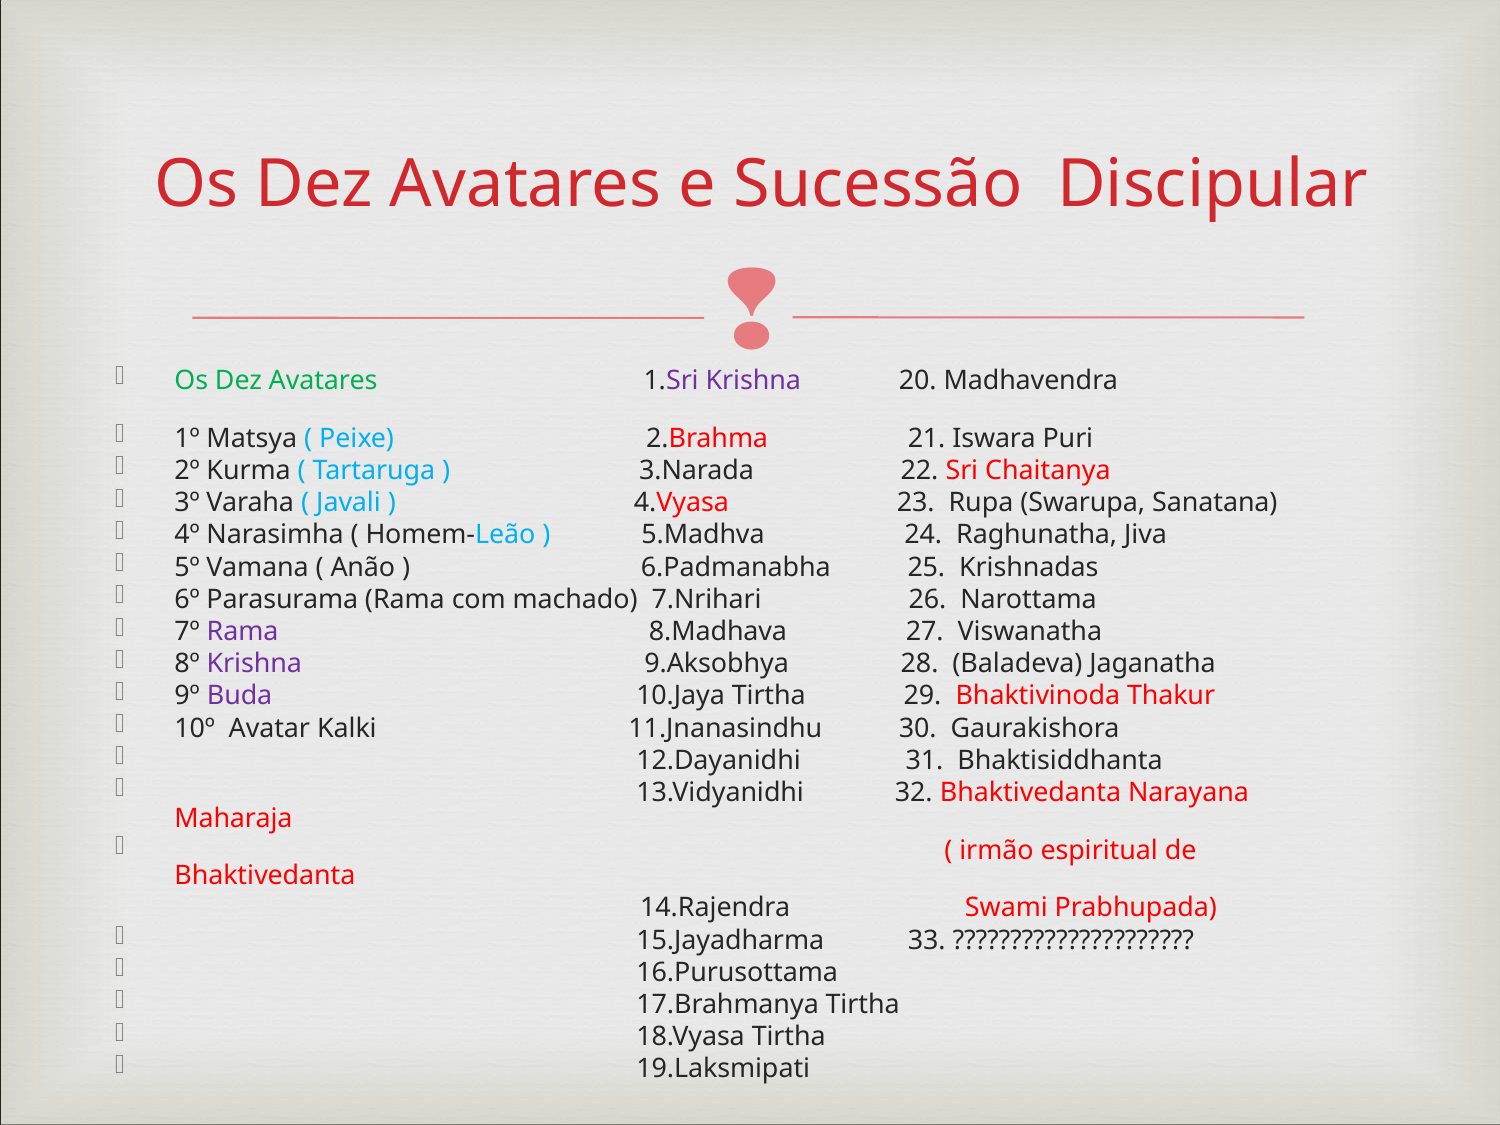

Os Dez Avatares e Sucessão Discipular
# Os Dez Avatares 1.Sri Krishna 20. Madhavendra
1º Matsya ( Peixe) 2.Brahma 21. Iswara Puri
2º Kurma ( Tartaruga ) 3.Narada 22. Sri Chaitanya
3º Varaha ( Javali ) 4.Vyasa 23. Rupa (Swarupa, Sanatana)
4º Narasimha ( Homem-Leão ) 5.Madhva 24. Raghunatha, Jiva
5º Vamana ( Anão ) 6.Padmanabha 25. Krishnadas
6º Parasurama (Rama com machado) 7.Nrihari 26. Narottama
7º Rama 8.Madhava 27. Viswanatha
8º Krishna 9.Aksobhya 28. (Baladeva) Jaganatha
9º Buda 10.Jaya Tirtha 29. Bhaktivinoda Thakur
10º Avatar Kalki 11.Jnanasindhu 30. Gaurakishora
 12.Dayanidhi 31. Bhaktisiddhanta
 13.Vidyanidhi 32. Bhaktivedanta Narayana Maharaja
 ( irmão espiritual de Bhaktivedanta
 14.Rajendra Swami Prabhupada)
 15.Jayadharma 33. ?????????????????????
 16.Purusottama
 17.Brahmanya Tirtha
 18.Vyasa Tirtha
 19.Laksmipati